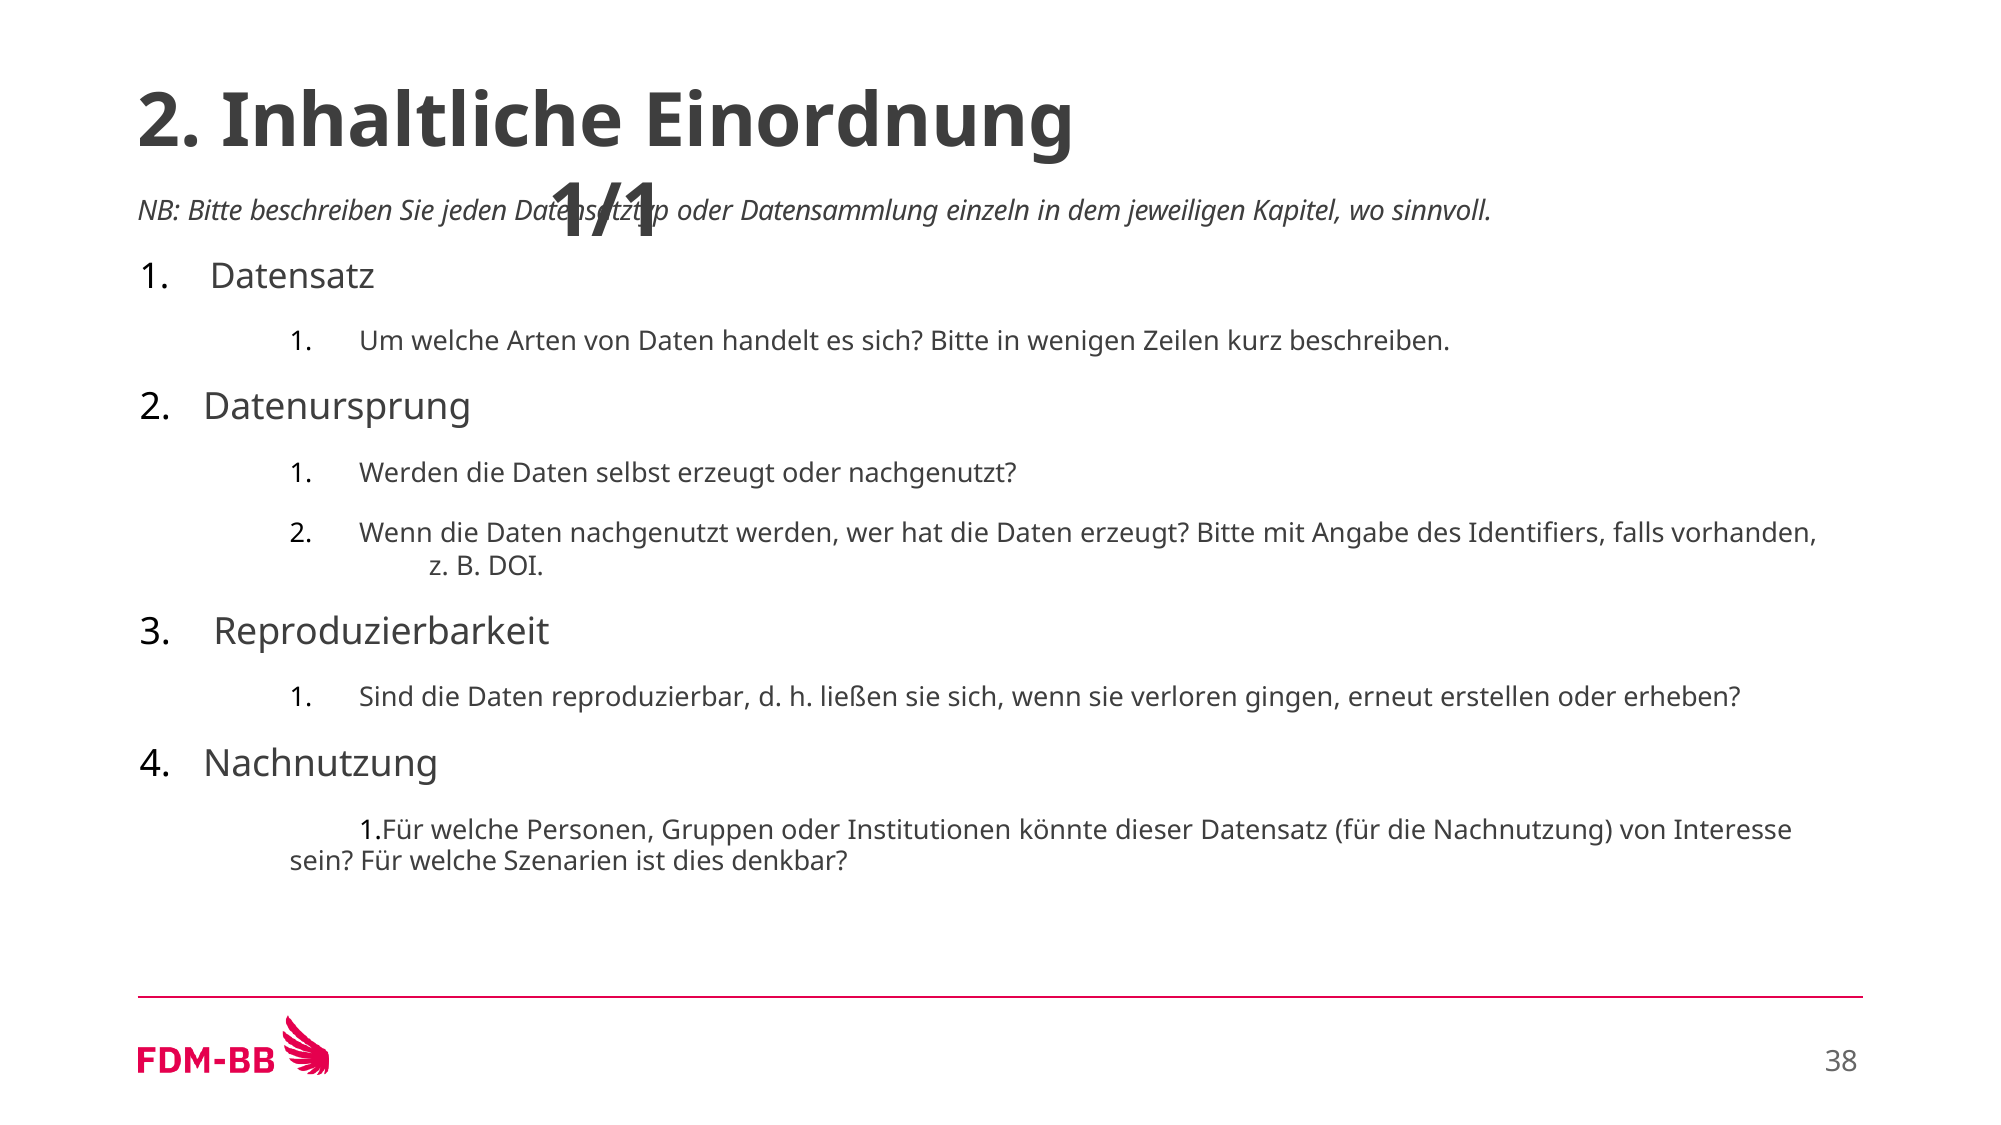

# 2. Inhaltliche Einordnung 1/1
NB: Bitte beschreiben Sie jeden Datensatztyp oder Datensammlung einzeln in dem jeweiligen Kapitel, wo sinnvoll.
Datensatz
Um welche Arten von Daten handelt es sich? Bitte in wenigen Zeilen kurz beschreiben.
Datenursprung
Werden die Daten selbst erzeugt oder nachgenutzt?
Wenn die Daten nachgenutzt werden, wer hat die Daten erzeugt? Bitte mit Angabe des Identifiers, falls vorhanden, z. B. DOI.
Reproduzierbarkeit
Sind die Daten reproduzierbar, d. h. ließen sie sich, wenn sie verloren gingen, erneut erstellen oder erheben?
Nachnutzung
Für welche Personen, Gruppen oder Institutionen könnte dieser Datensatz (für die Nachnutzung) von Interesse sein? Für welche Szenarien ist dies denkbar?
38